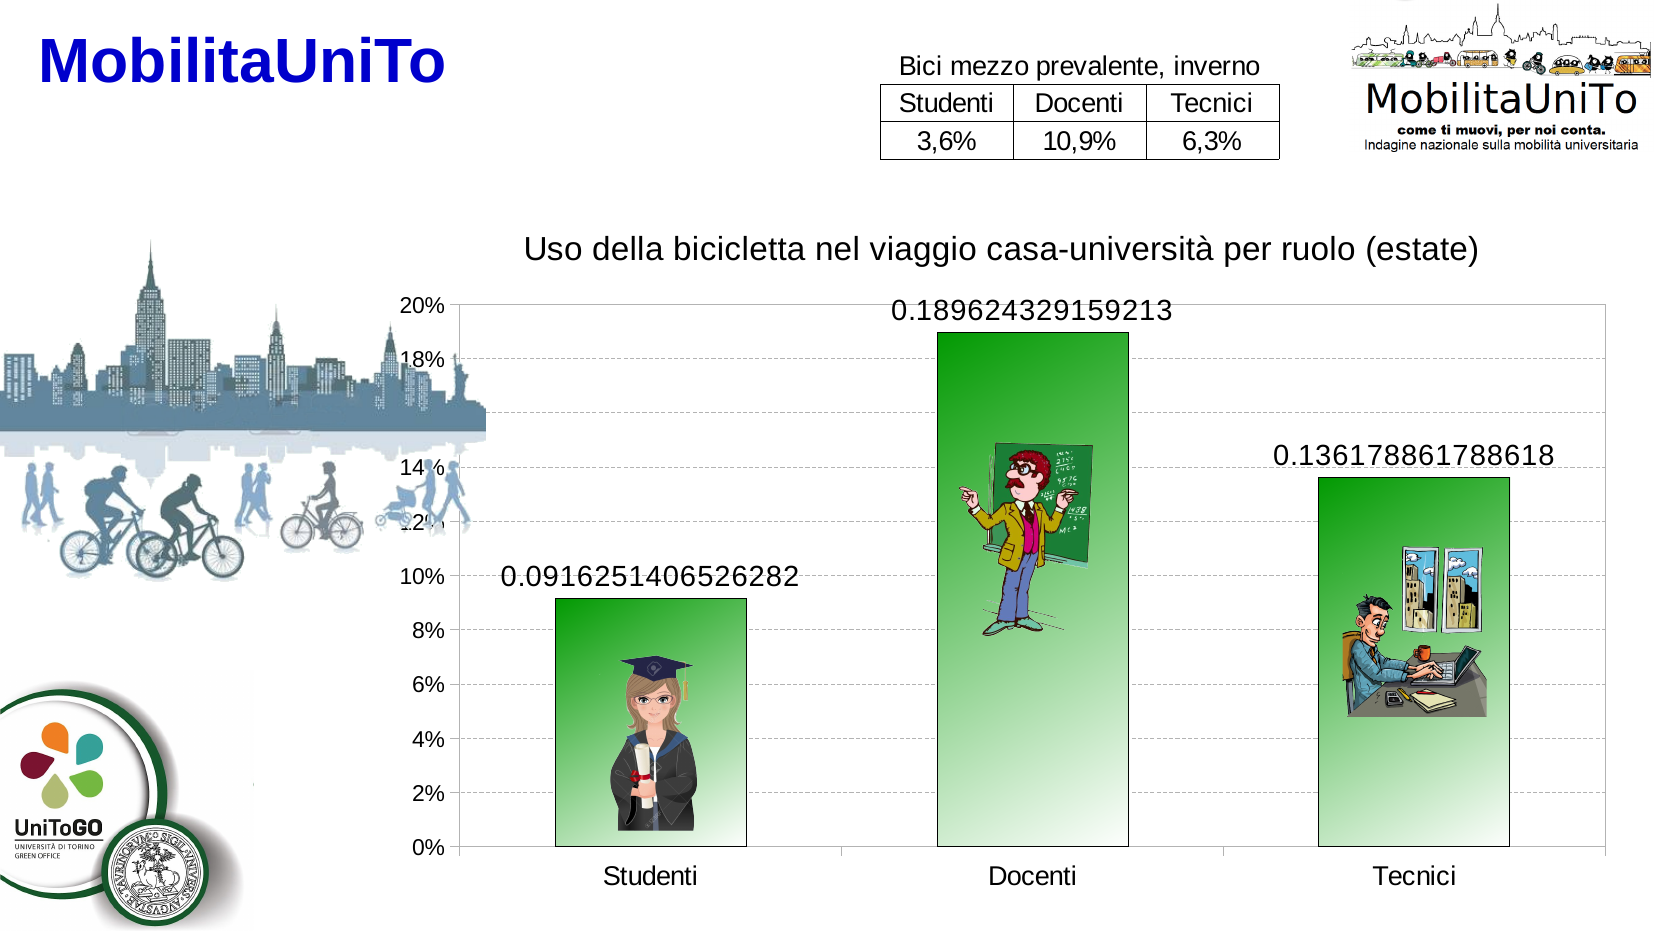

MobilitaUniTo
### Chart: Uso della bicicletta nel viaggio casa-università per ruolo (estate)
| Category | Sì |
|---|---|
| Studenti | 0.0916251406526282 |
| Docenti | 0.189624329159213 |
| Tecnici | 0.136178861788618 |